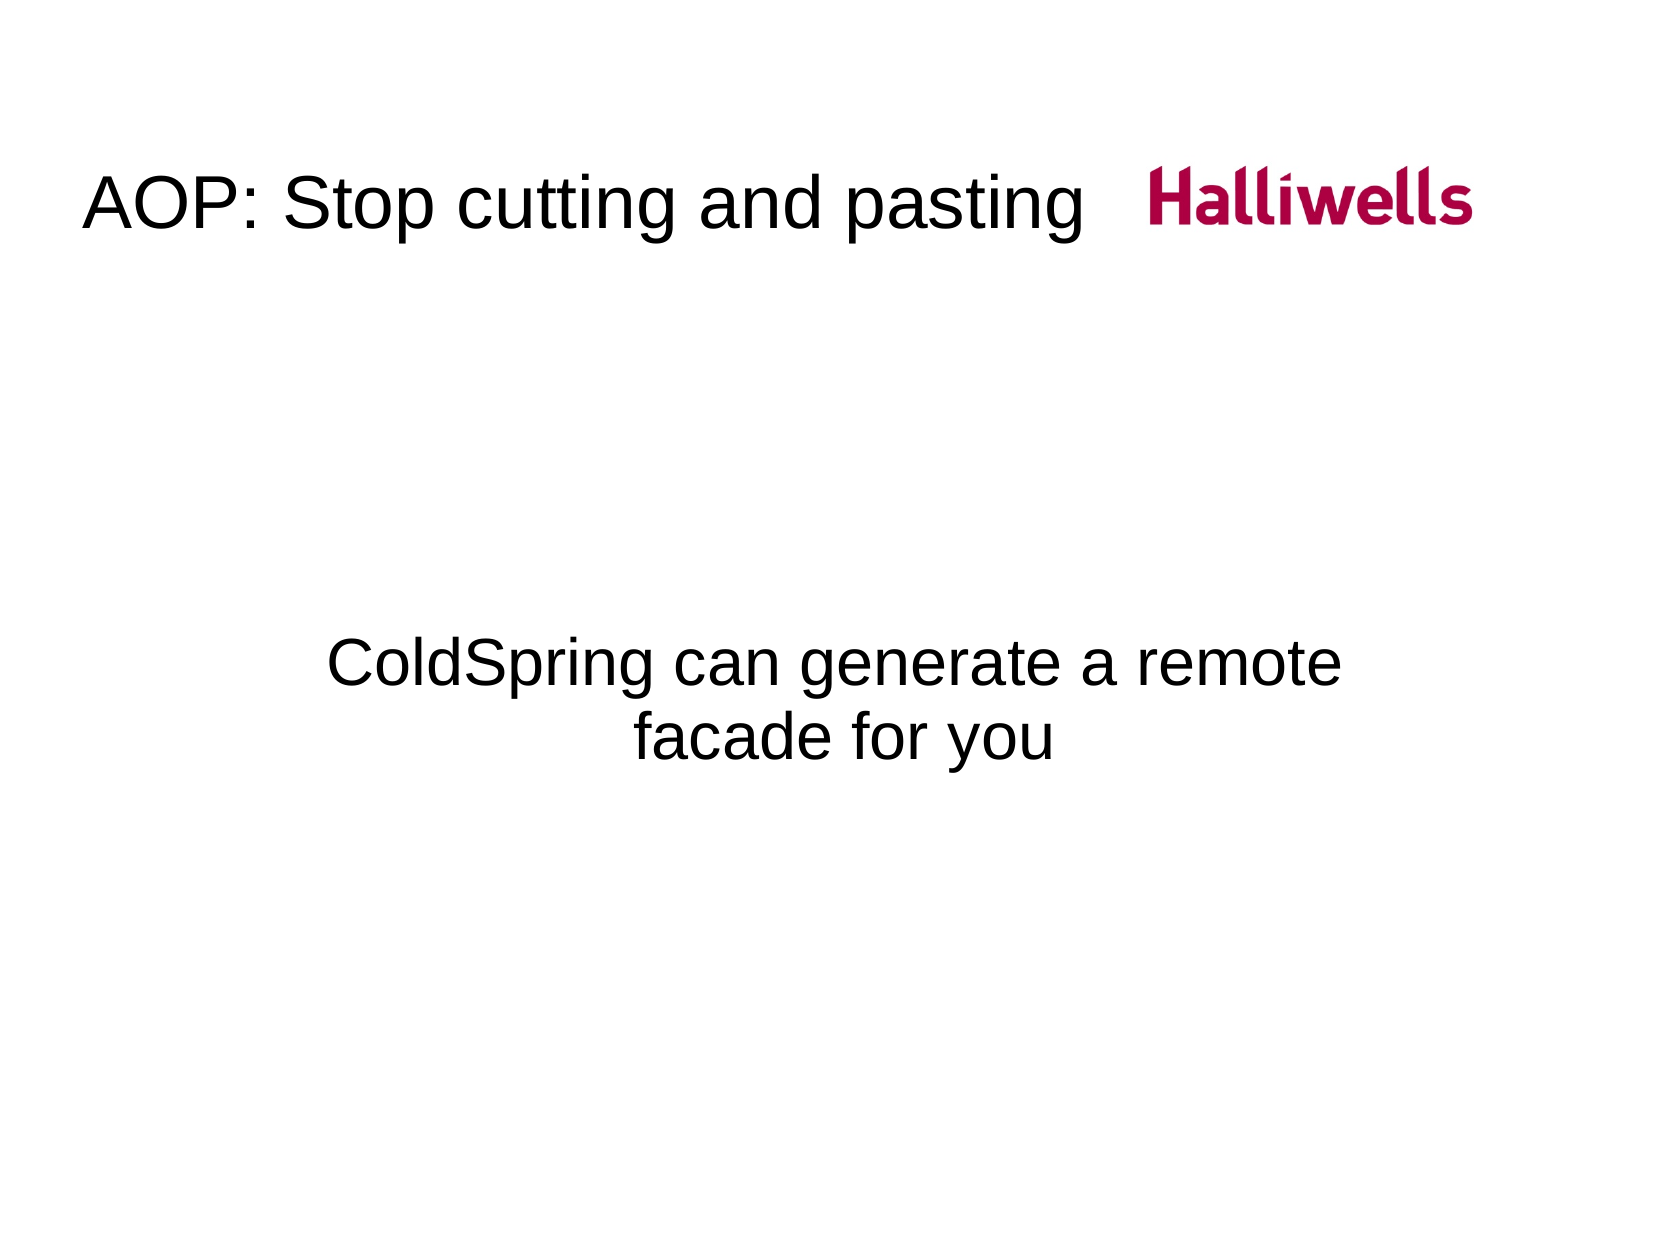

# AOP: Stop cutting and pasting
ColdSpring can generate a remote
facade for you